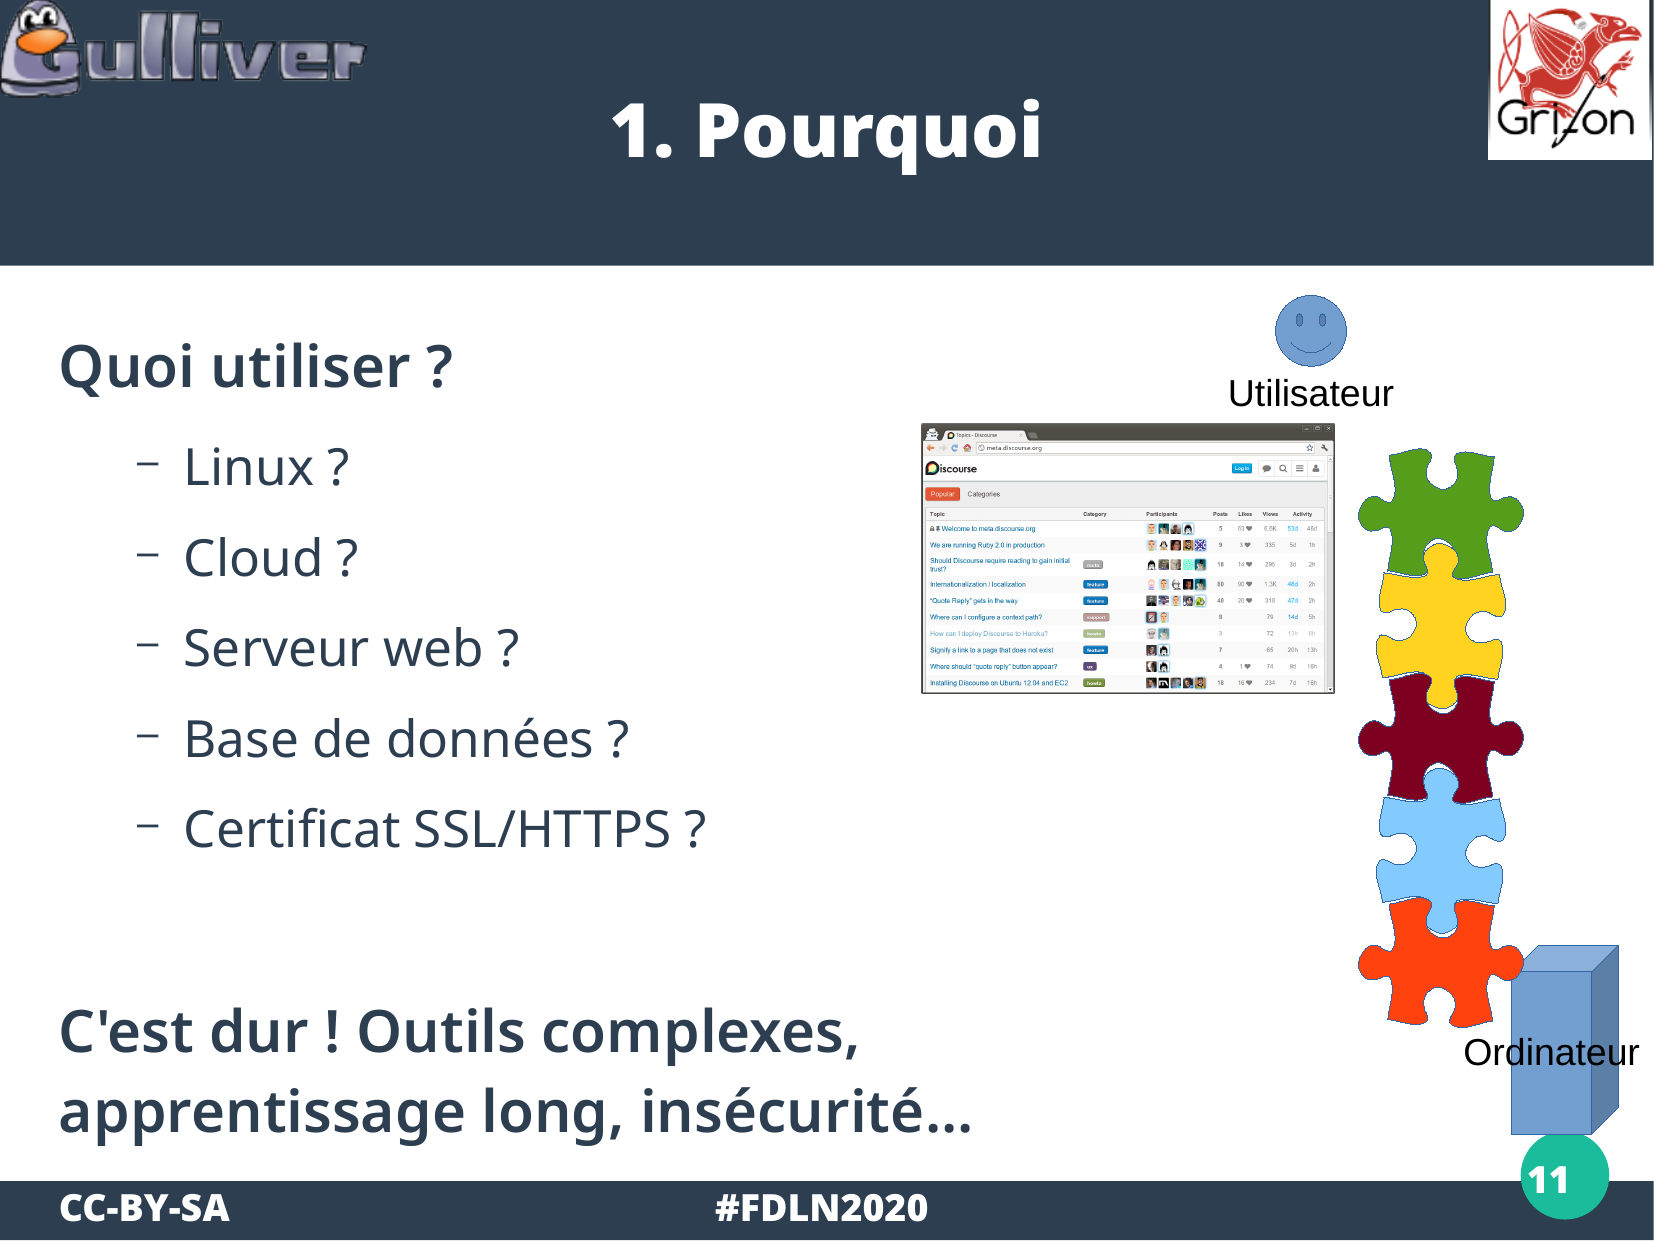

# 1. Pourquoi
Utilisateur
Quoi utiliser ?
Linux ?
Cloud ?
Serveur web ?
Base de données ?
Certificat SSL/HTTPS ?
C'est dur ! Outils complexes, apprentissage long, insécurité...
Ordinateur
11